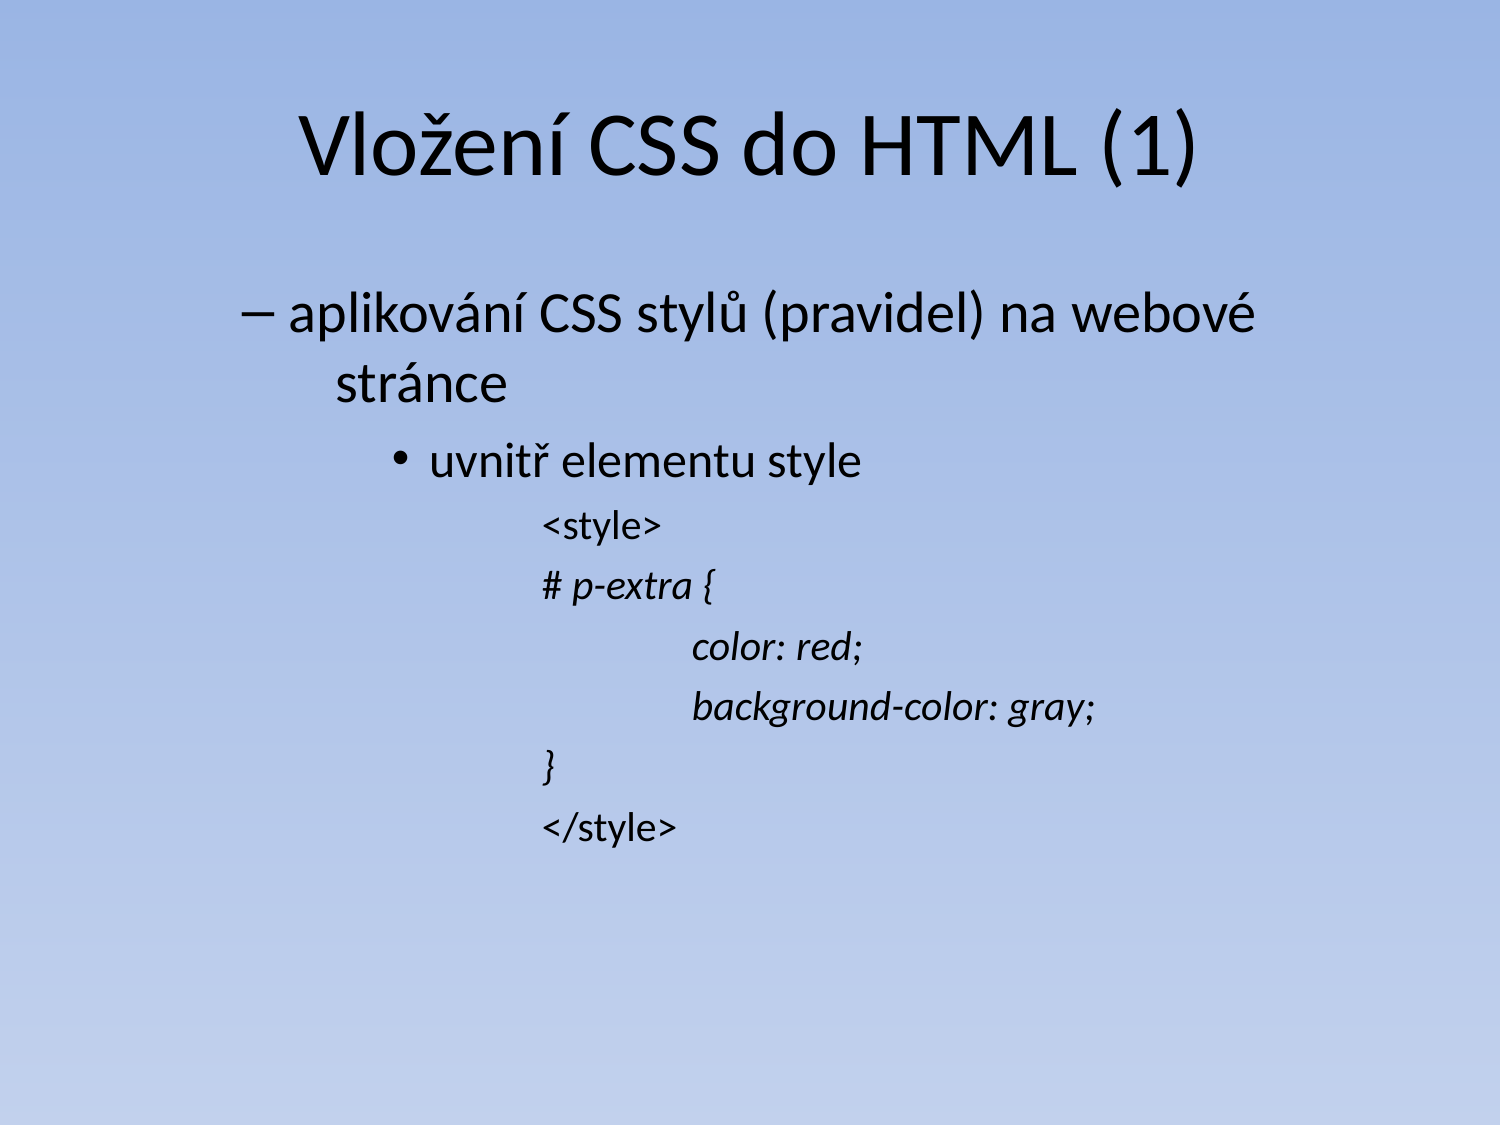

# Vložení CSS do HTML (1)
aplikování CSS stylů (pravidel) na webové stránce
uvnitř elementu style
<style>
# p-extra {
color: red;
background-color: gray;
}
</style>